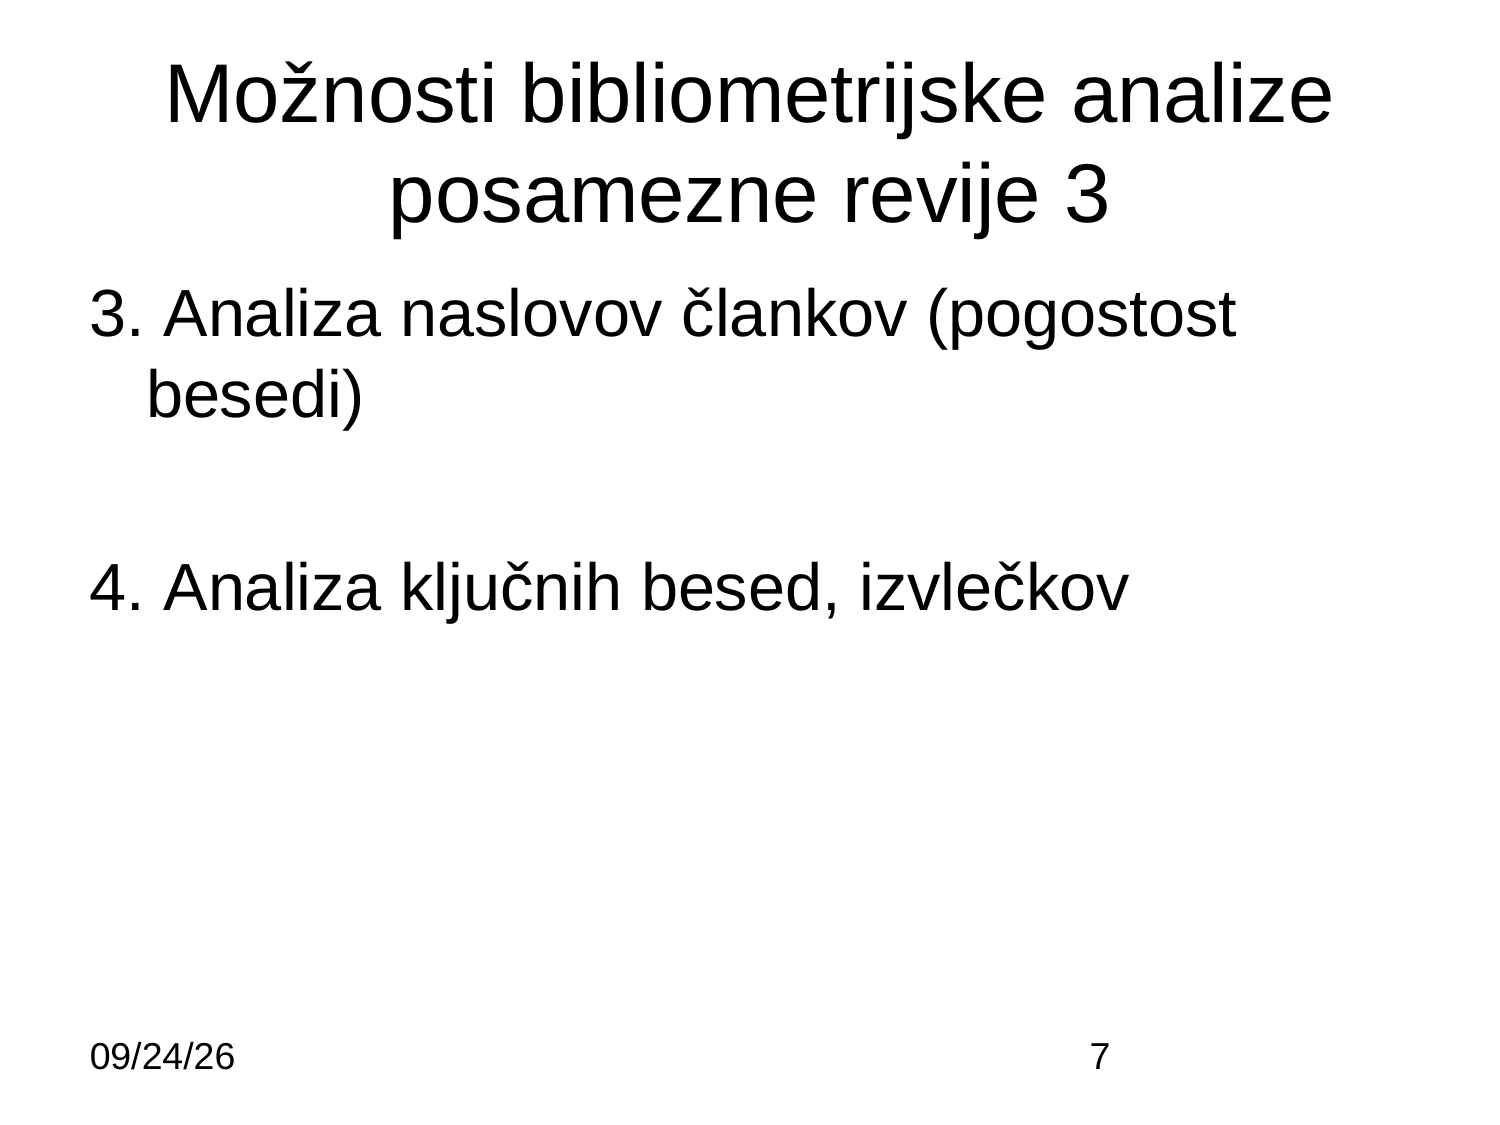

# Možnosti bibliometrijske analize posamezne revije 3
3. Analiza naslovov člankov (pogostost besedi)
4. Analiza ključnih besed, izvlečkov
7